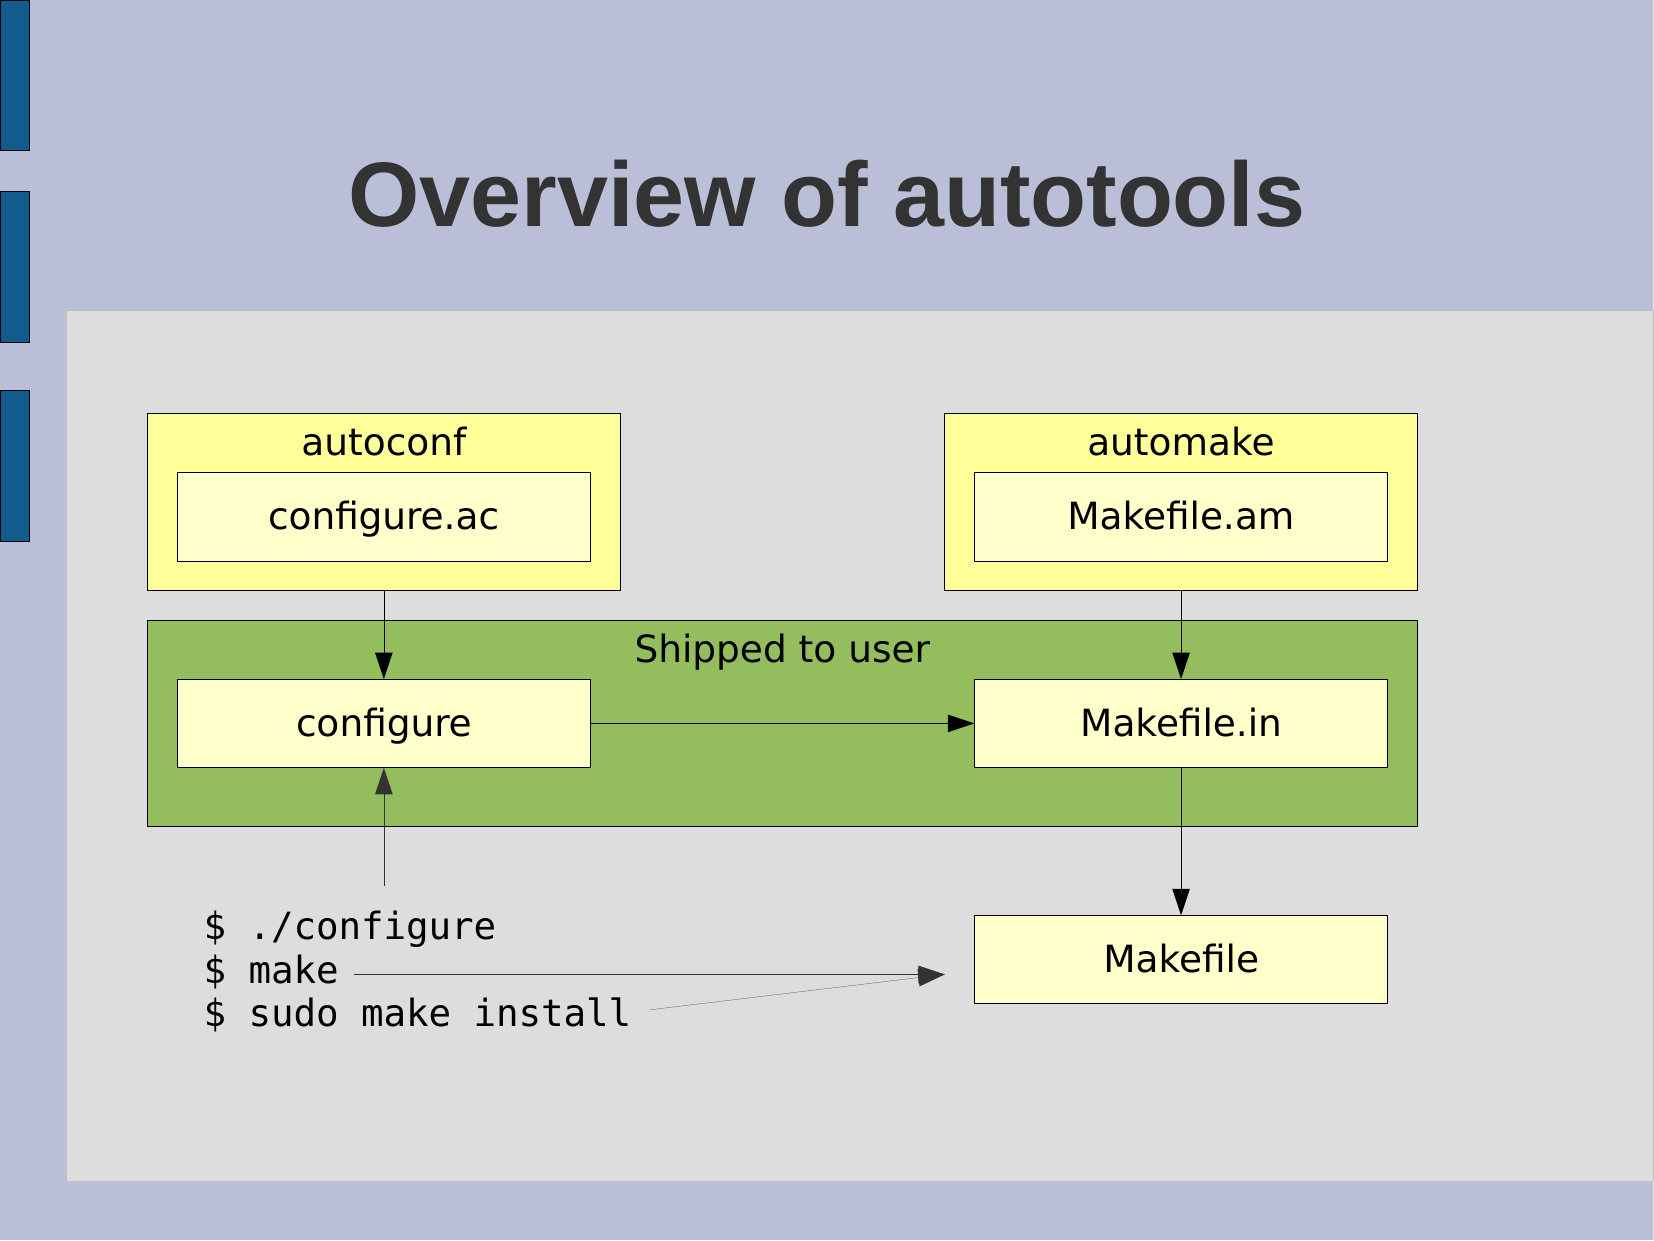

# Overview of autotools
autoconf
automake
configure.ac
Makefile.am
Shipped to user
configure
Makefile.in
$ ./configure
$ make
$ sudo make install
Makefile